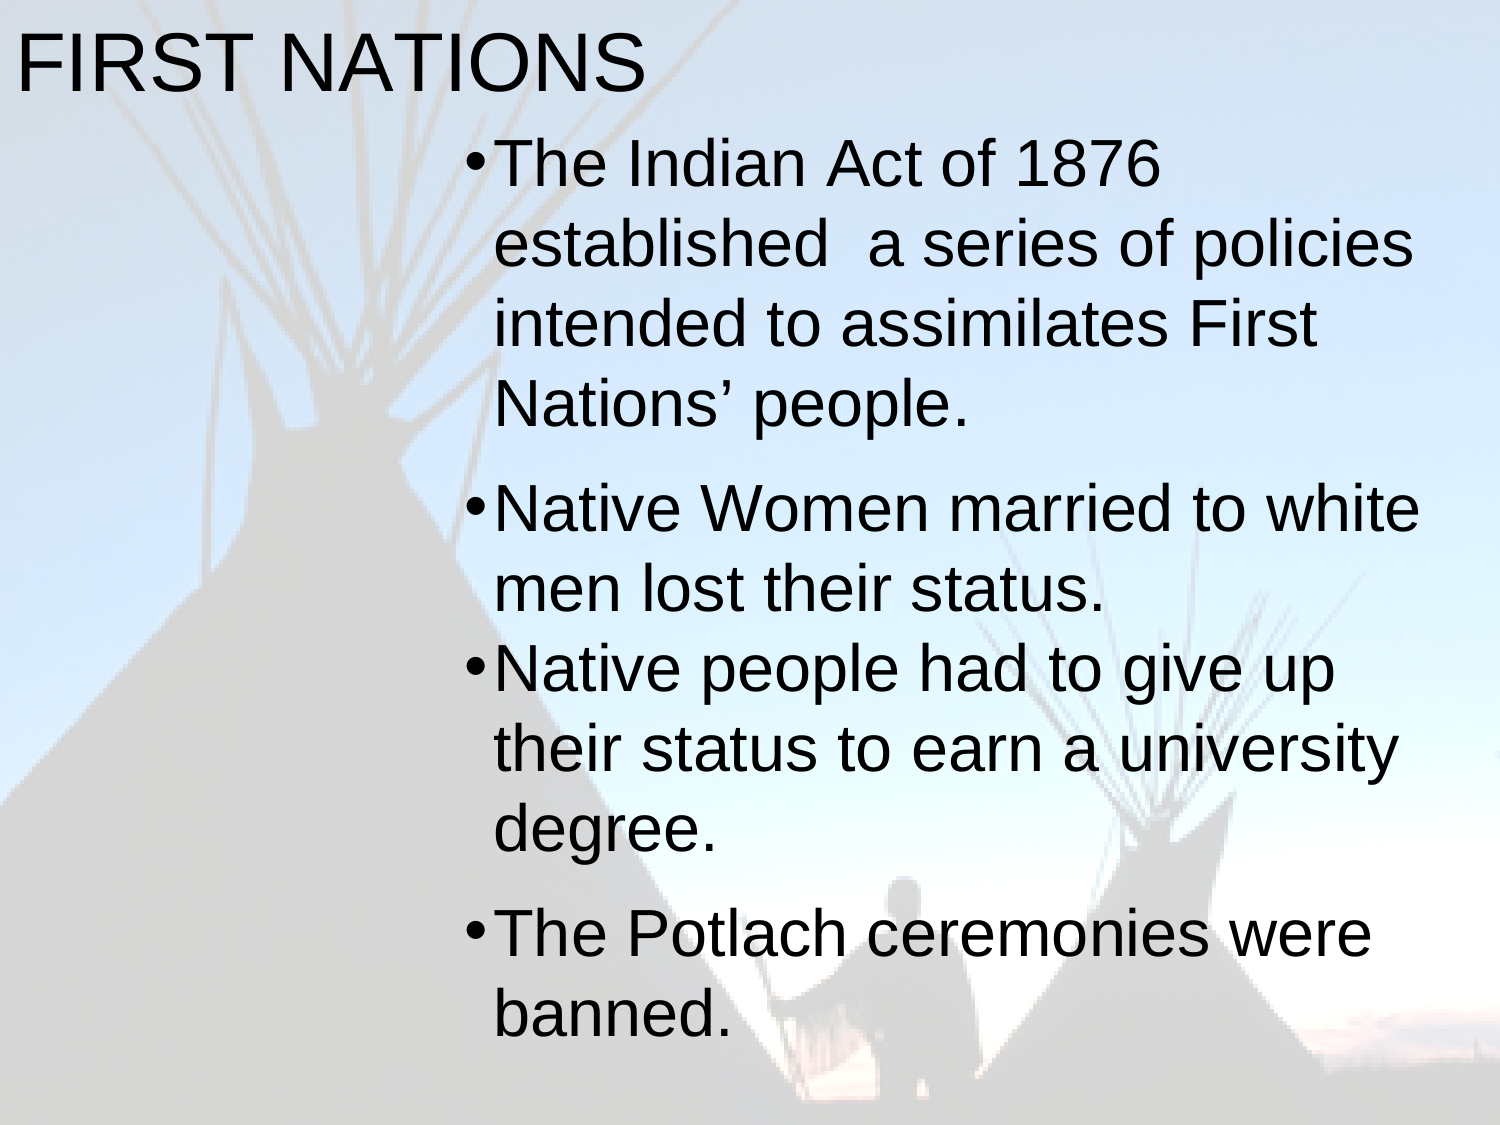

FIRST NATIONS
The Indian Act of 1876 established a series of policies intended to assimilates First Nations’ people.
Native Women married to white men lost their status.
Native people had to give up their status to earn a university degree.
The Potlach ceremonies were banned.